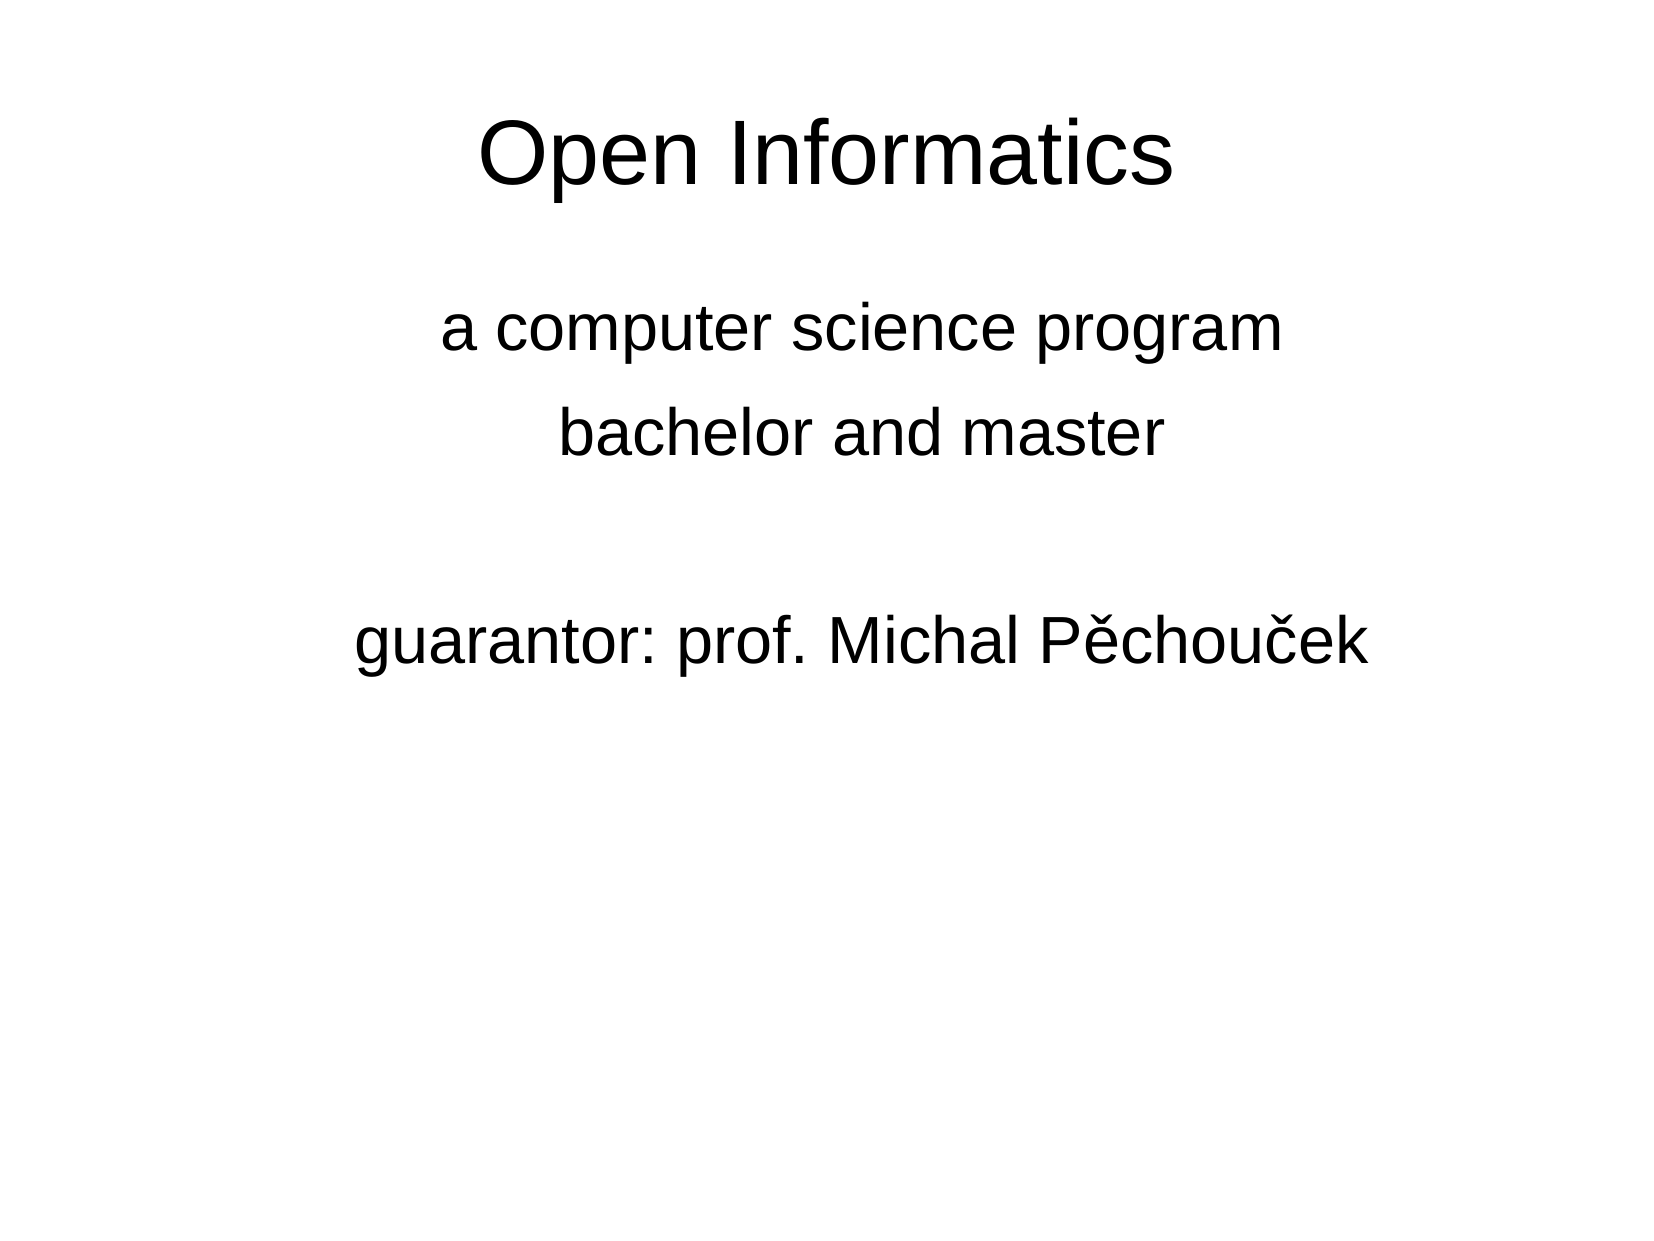

# Open Informatics
a computer science program
bachelor and master
guarantor: prof. Michal Pěchouček